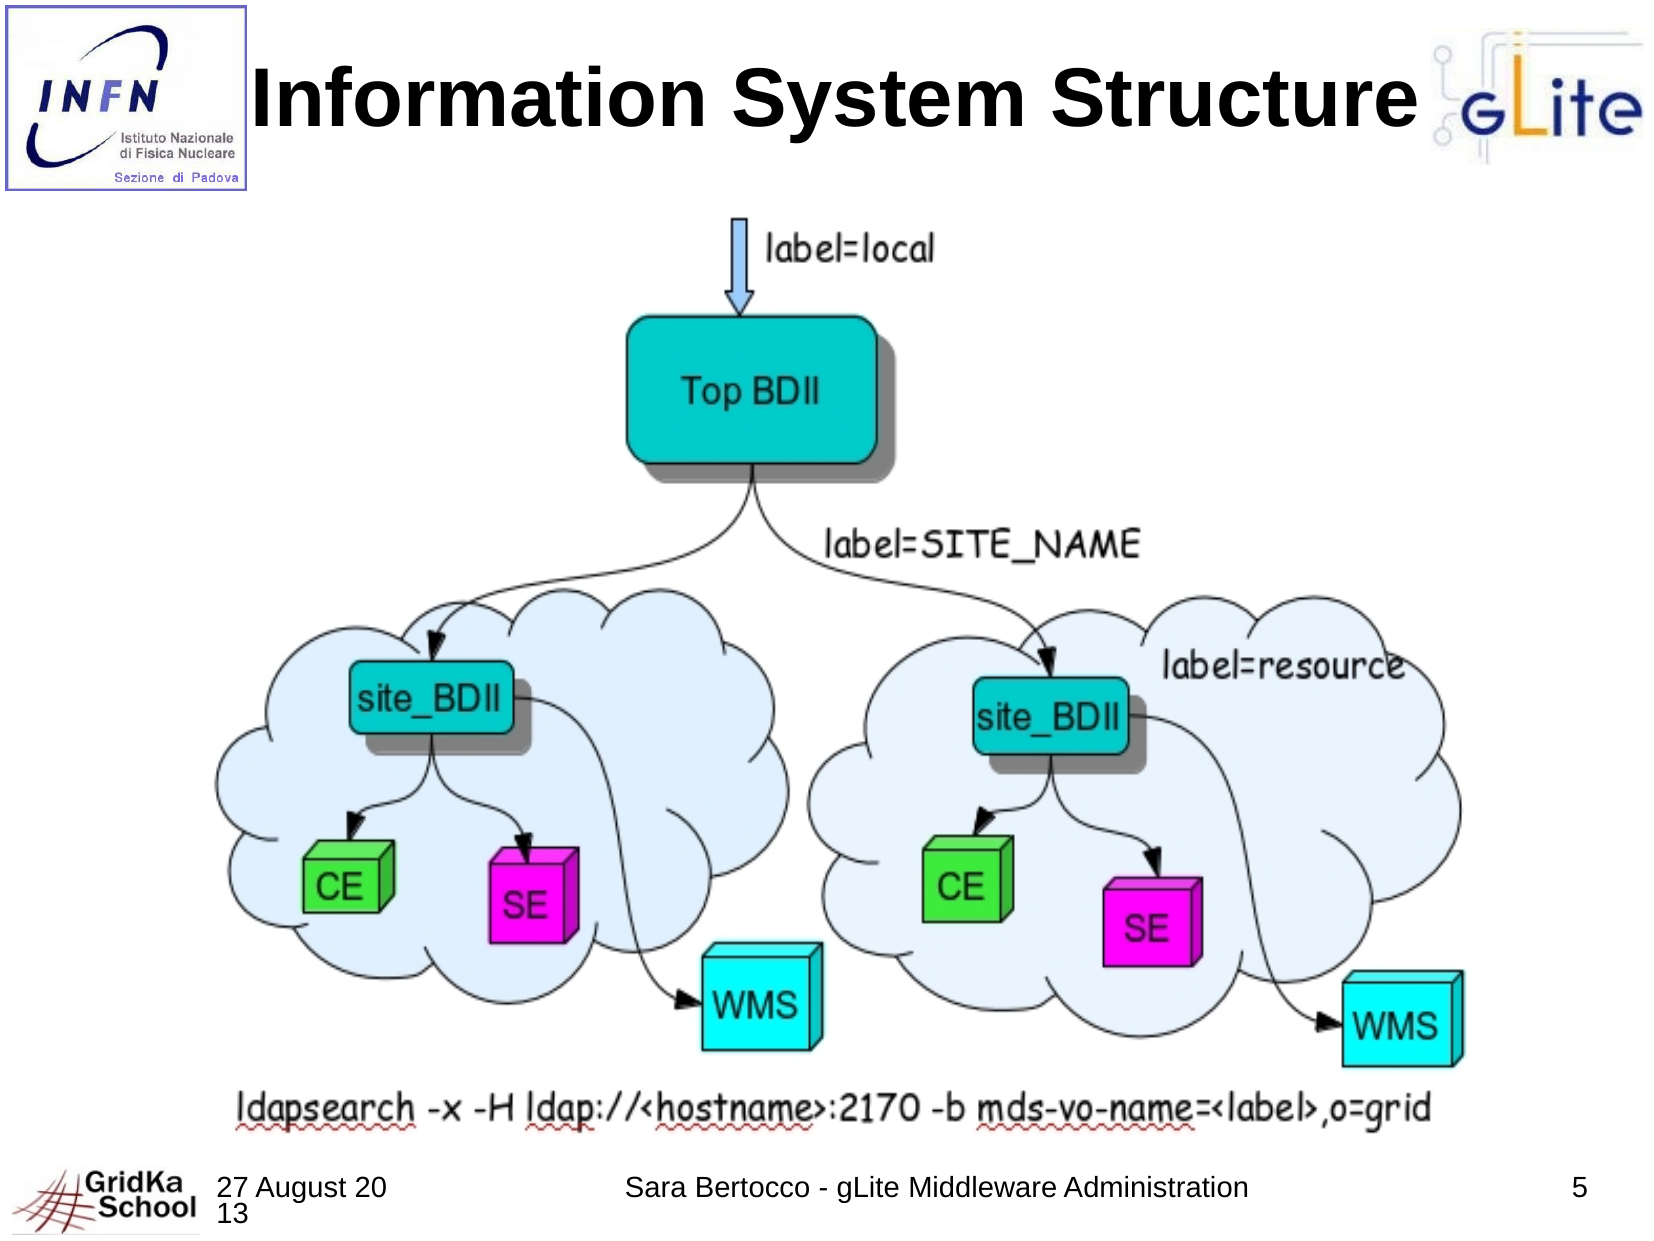

# Information System Structure
27 August 2013
Sara Bertocco - gLite Middleware Administration
5